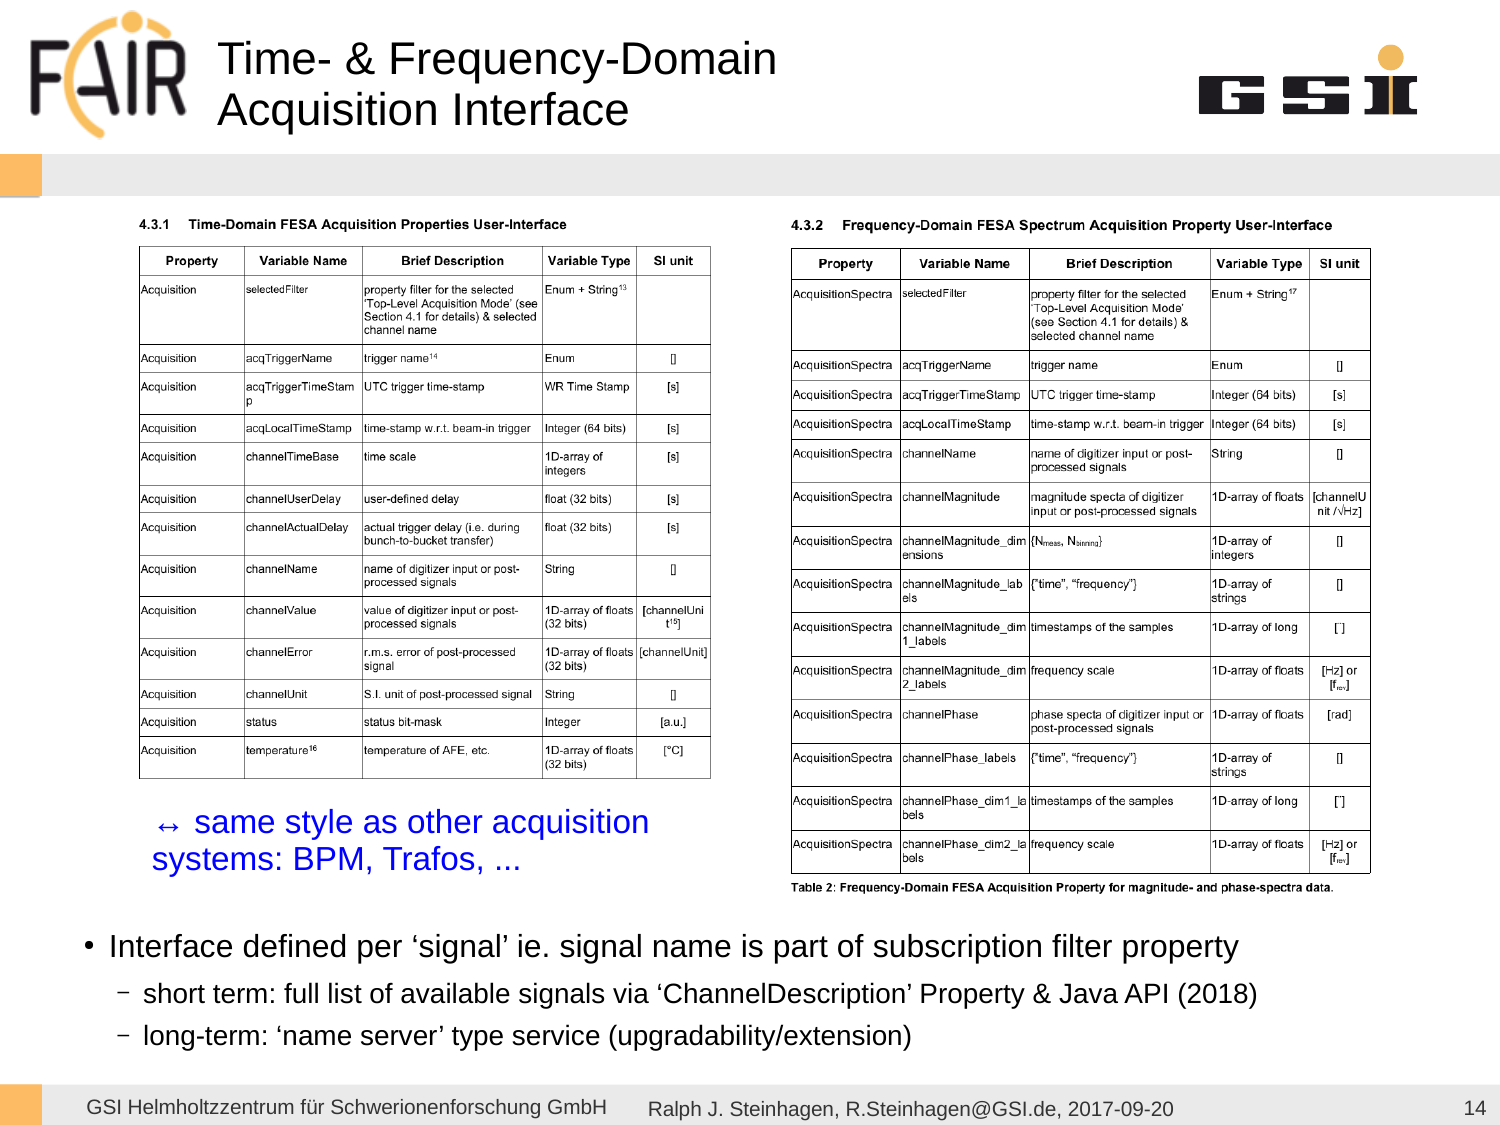

# Time- & Frequency-Domain Acquisition Interface
↔ same style as other acquisition
systems: BPM, Trafos, ...
Interface defined per ‘signal’ ie. signal name is part of subscription filter property
short term: full list of available signals via ‘ChannelDescription’ Property & Java API (2018)
long-term: ‘name server’ type service (upgradability/extension)